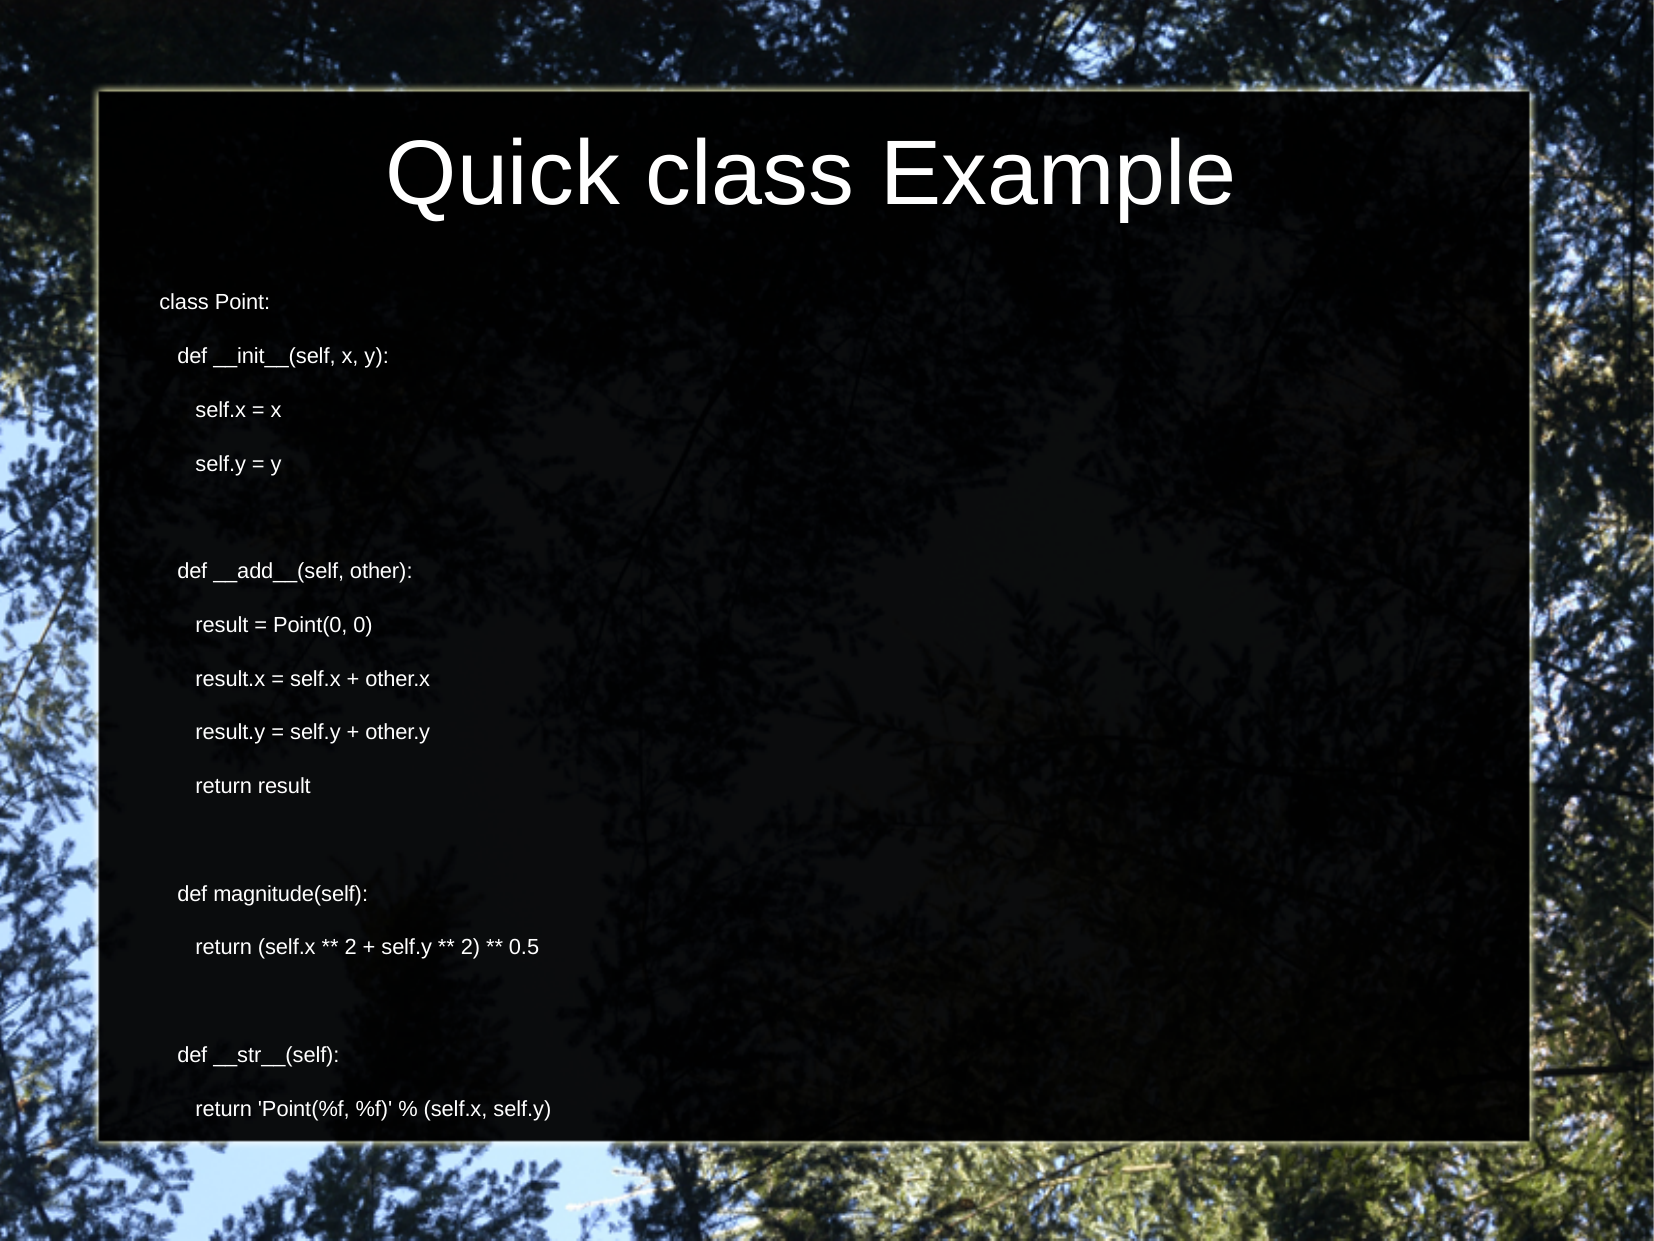

# Quick class Example
class Point:
 def __init__(self, x, y):
 self.x = x
 self.y = y
 def __add__(self, other):
 result = Point(0, 0)
 result.x = self.x + other.x
 result.y = self.y + other.y
 return result
 def magnitude(self):
 return (self.x ** 2 + self.y ** 2) ** 0.5
 def __str__(self):
 return 'Point(%f, %f)' % (self.x, self.y)